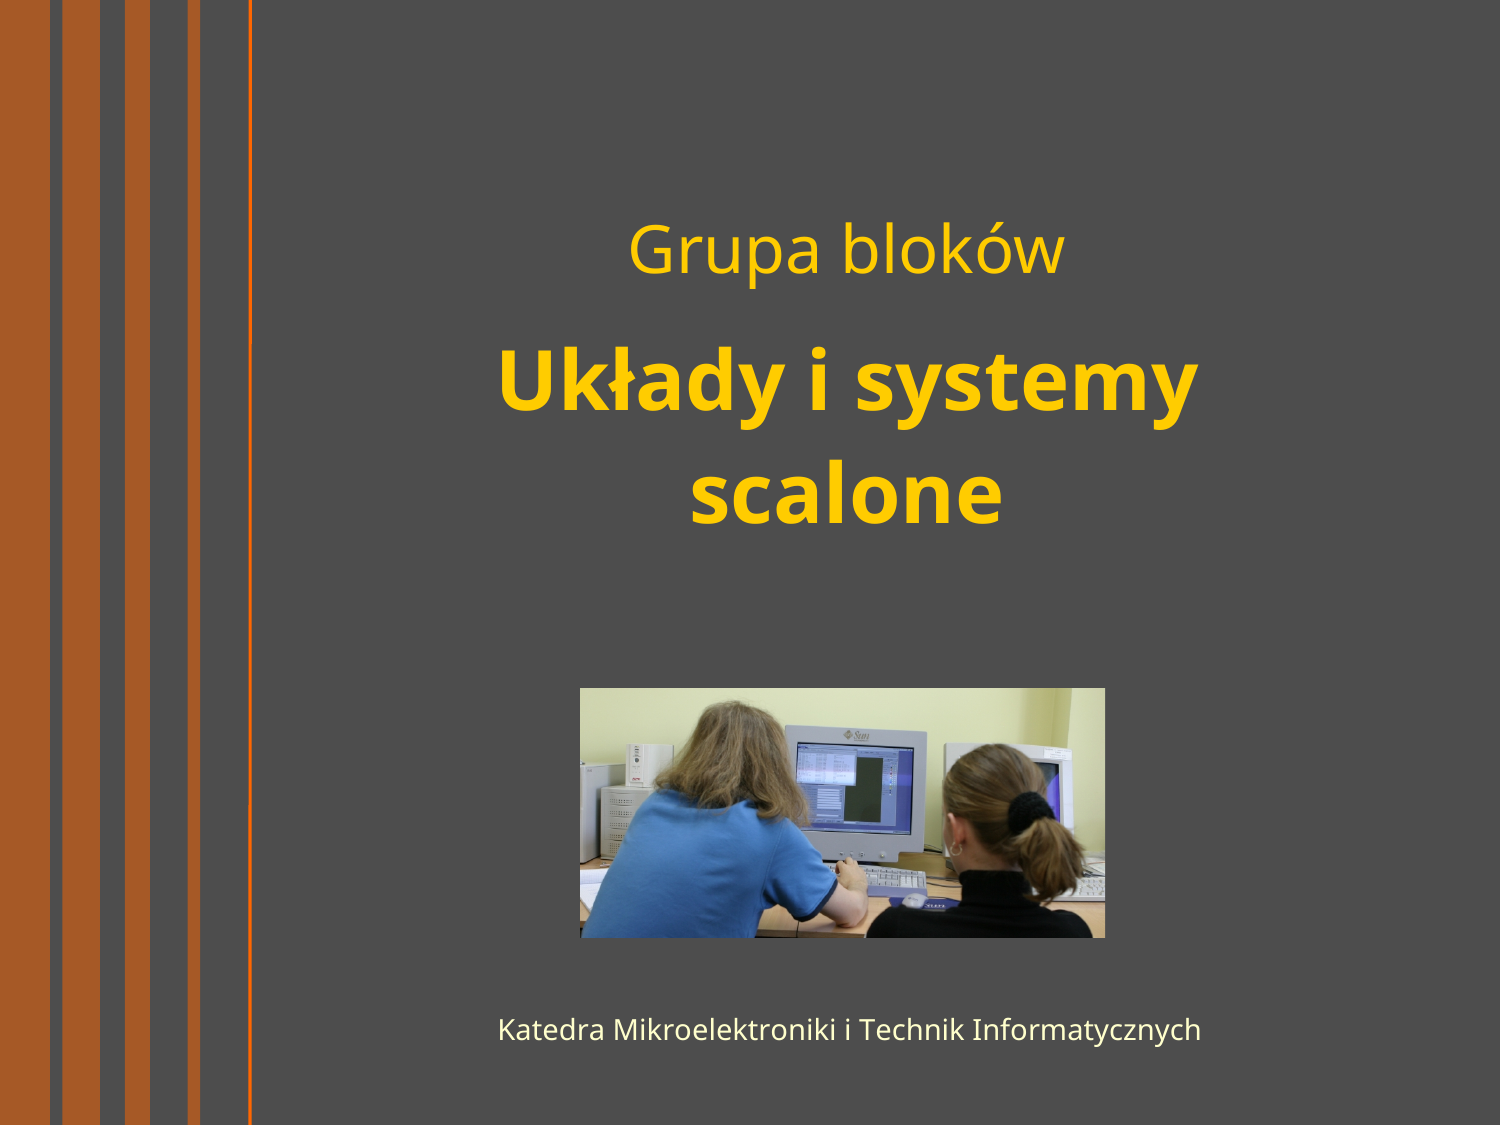

# Grupa bloków Układy i systemy scalone
Katedra Mikroelektroniki i Technik Informatycznych